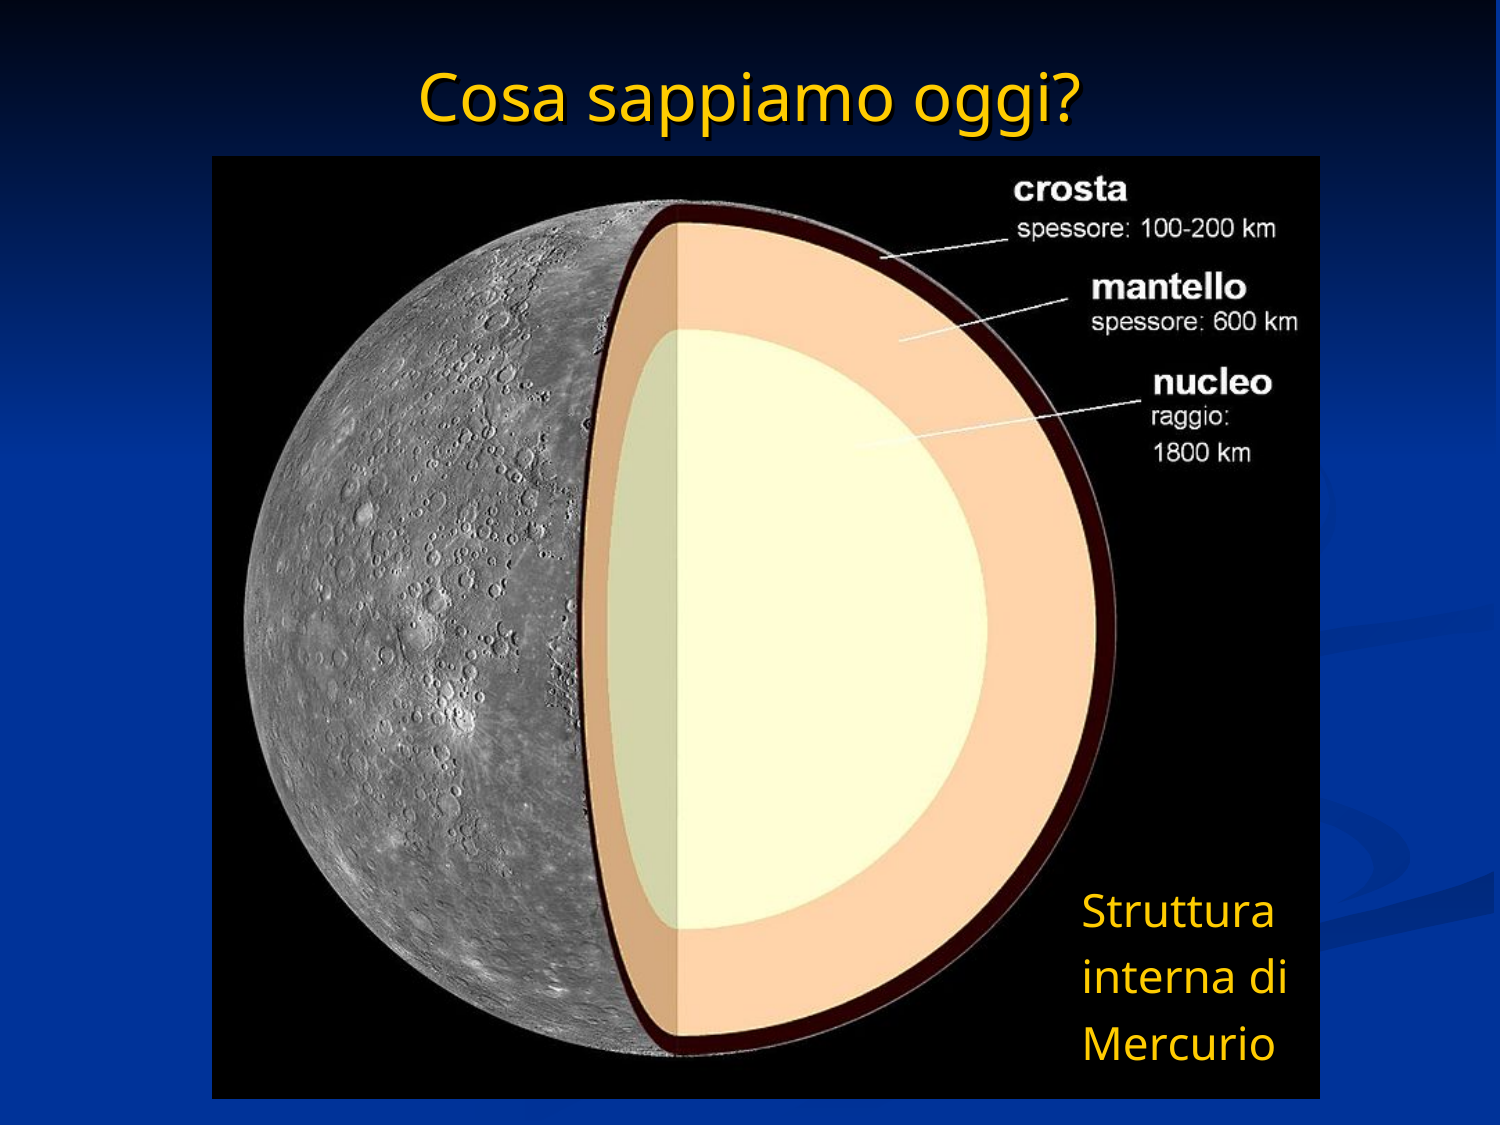

Cosa sappiamo oggi?
Struttura
interna di
Mercurio